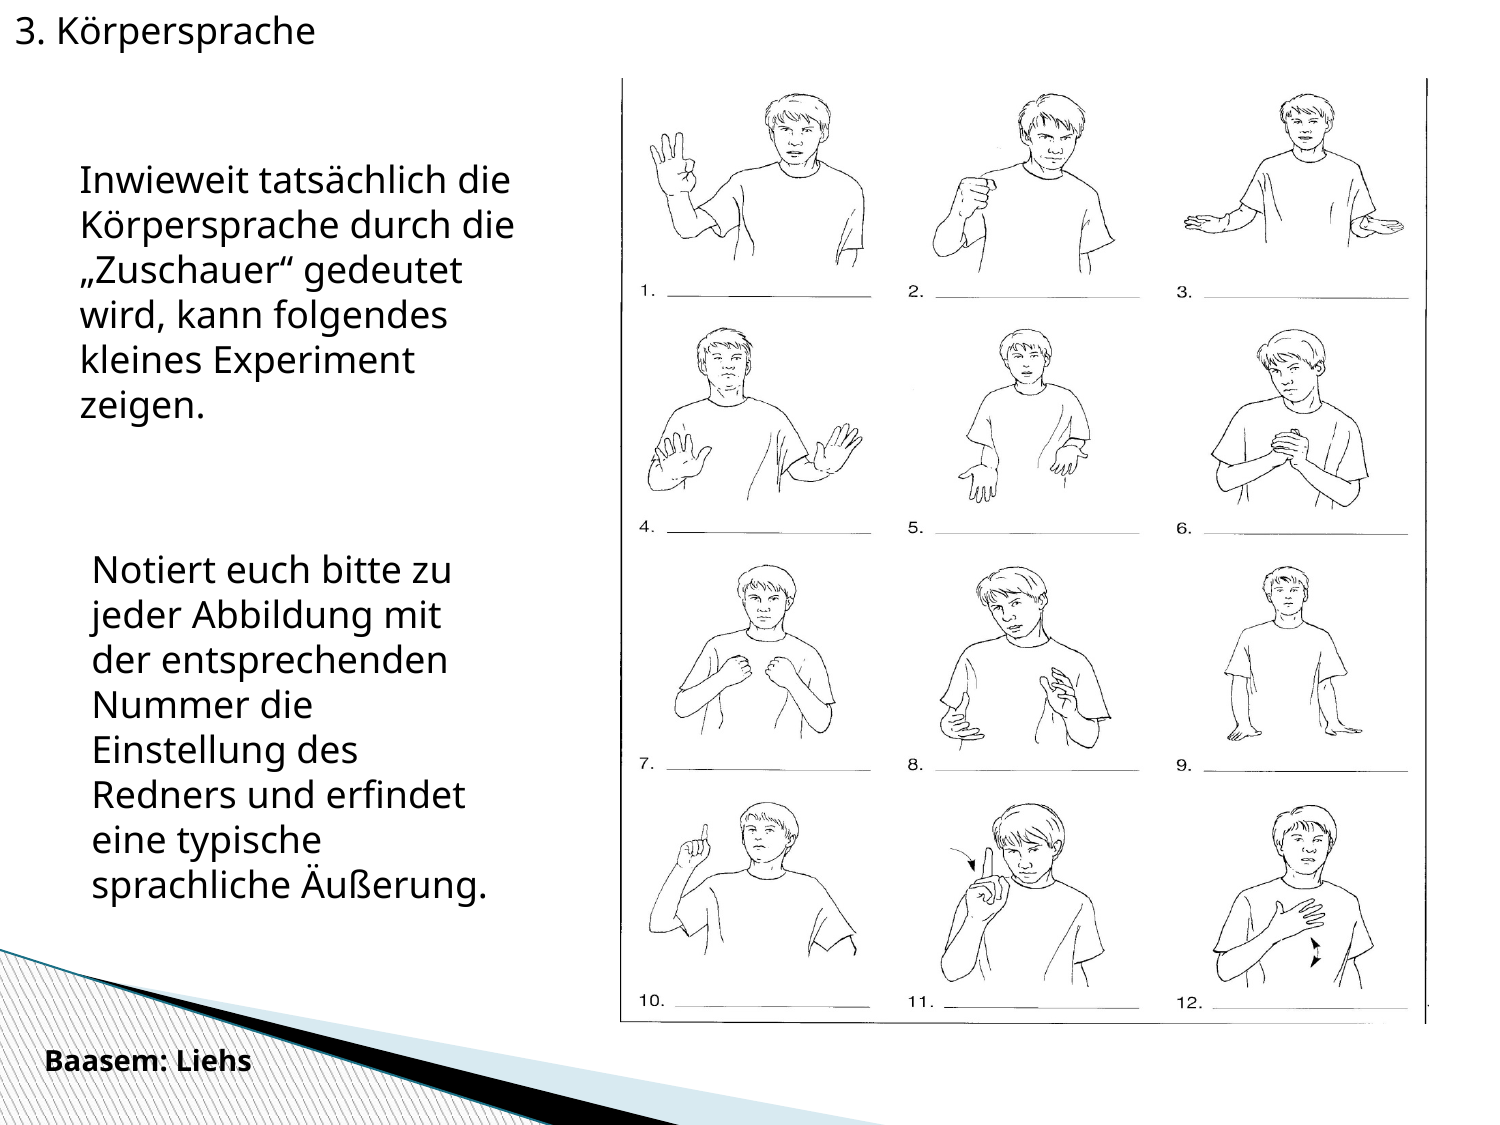

3. Körpersprache
Inwieweit tatsächlich die Körpersprache durch die „Zuschauer“ gedeutet wird, kann folgendes kleines Experiment zeigen.
Notiert euch bitte zu jeder Abbildung mit der entsprechenden Nummer die Einstellung des Redners und erfindet eine typische sprachliche Äußerung.
Baasem: Liehs